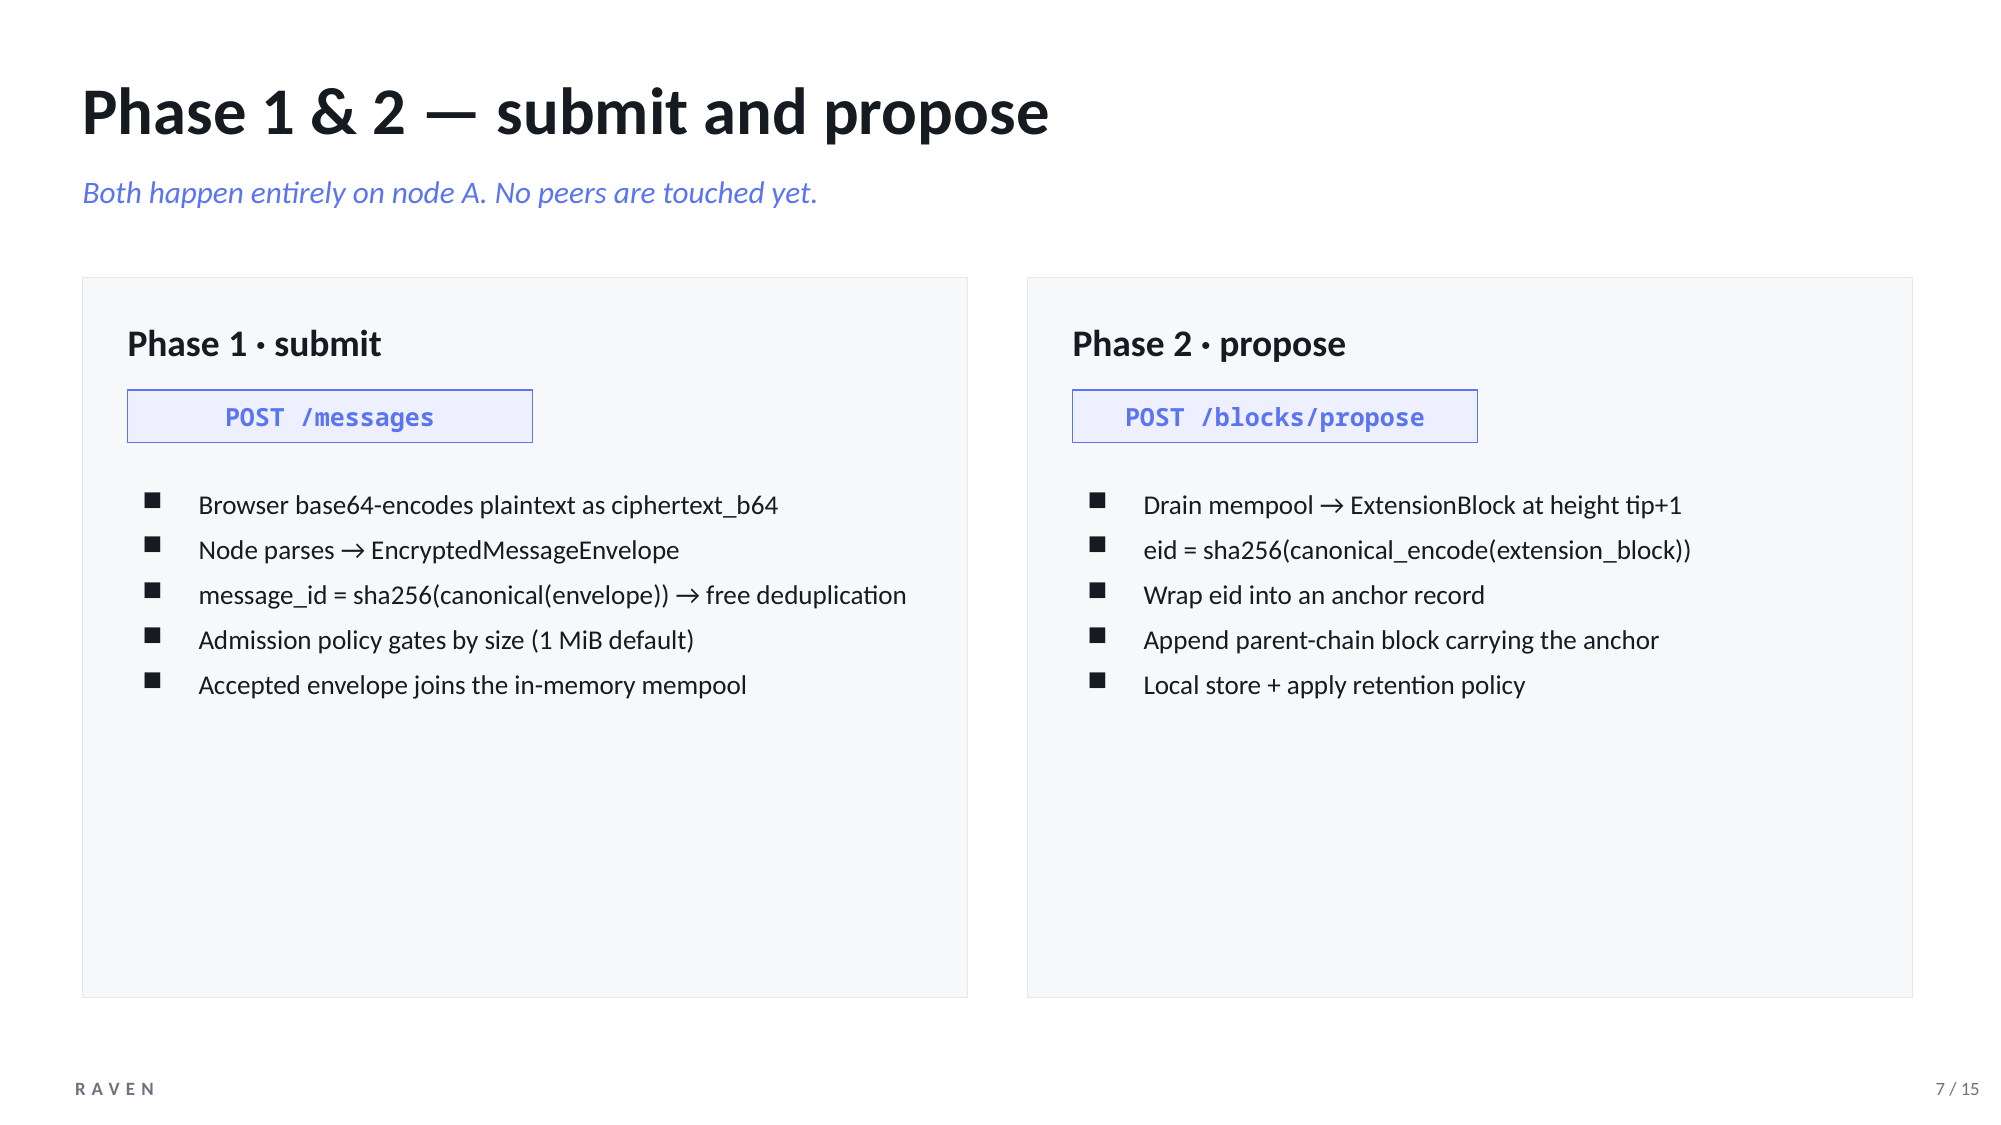

Phase 1 & 2 — submit and propose
Both happen entirely on node A. No peers are touched yet.
Phase 1 · submit
Phase 2 · propose
POST /messages
POST /blocks/propose
Browser base64-encodes plaintext as ciphertext_b64
Node parses → EncryptedMessageEnvelope
message_id = sha256(canonical(envelope)) → free deduplication
Admission policy gates by size (1 MiB default)
Accepted envelope joins the in-memory mempool
Drain mempool → ExtensionBlock at height tip+1
eid = sha256(canonical_encode(extension_block))
Wrap eid into an anchor record
Append parent-chain block carrying the anchor
Local store + apply retention policy
RAVEN
7 / 15